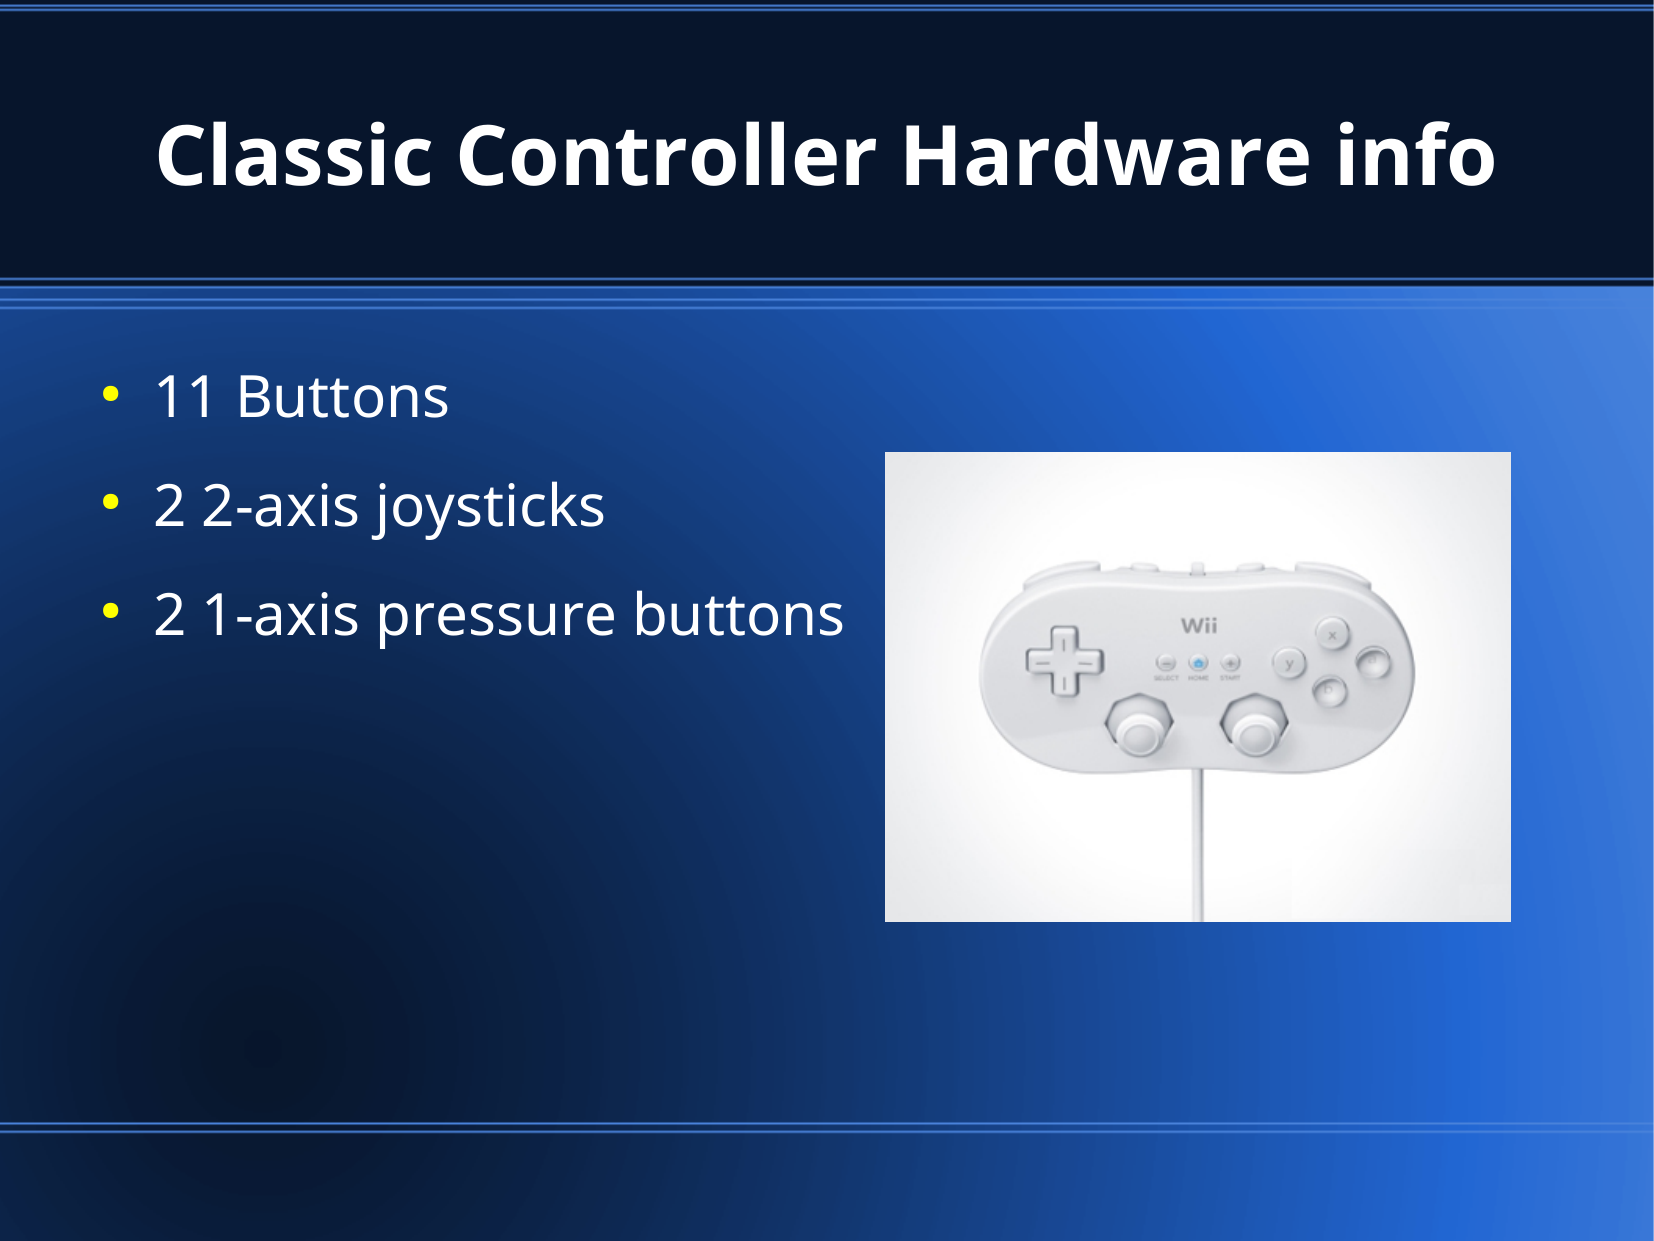

# Classic Controller Hardware info
11 Buttons
2 2-axis joysticks
2 1-axis pressure buttons